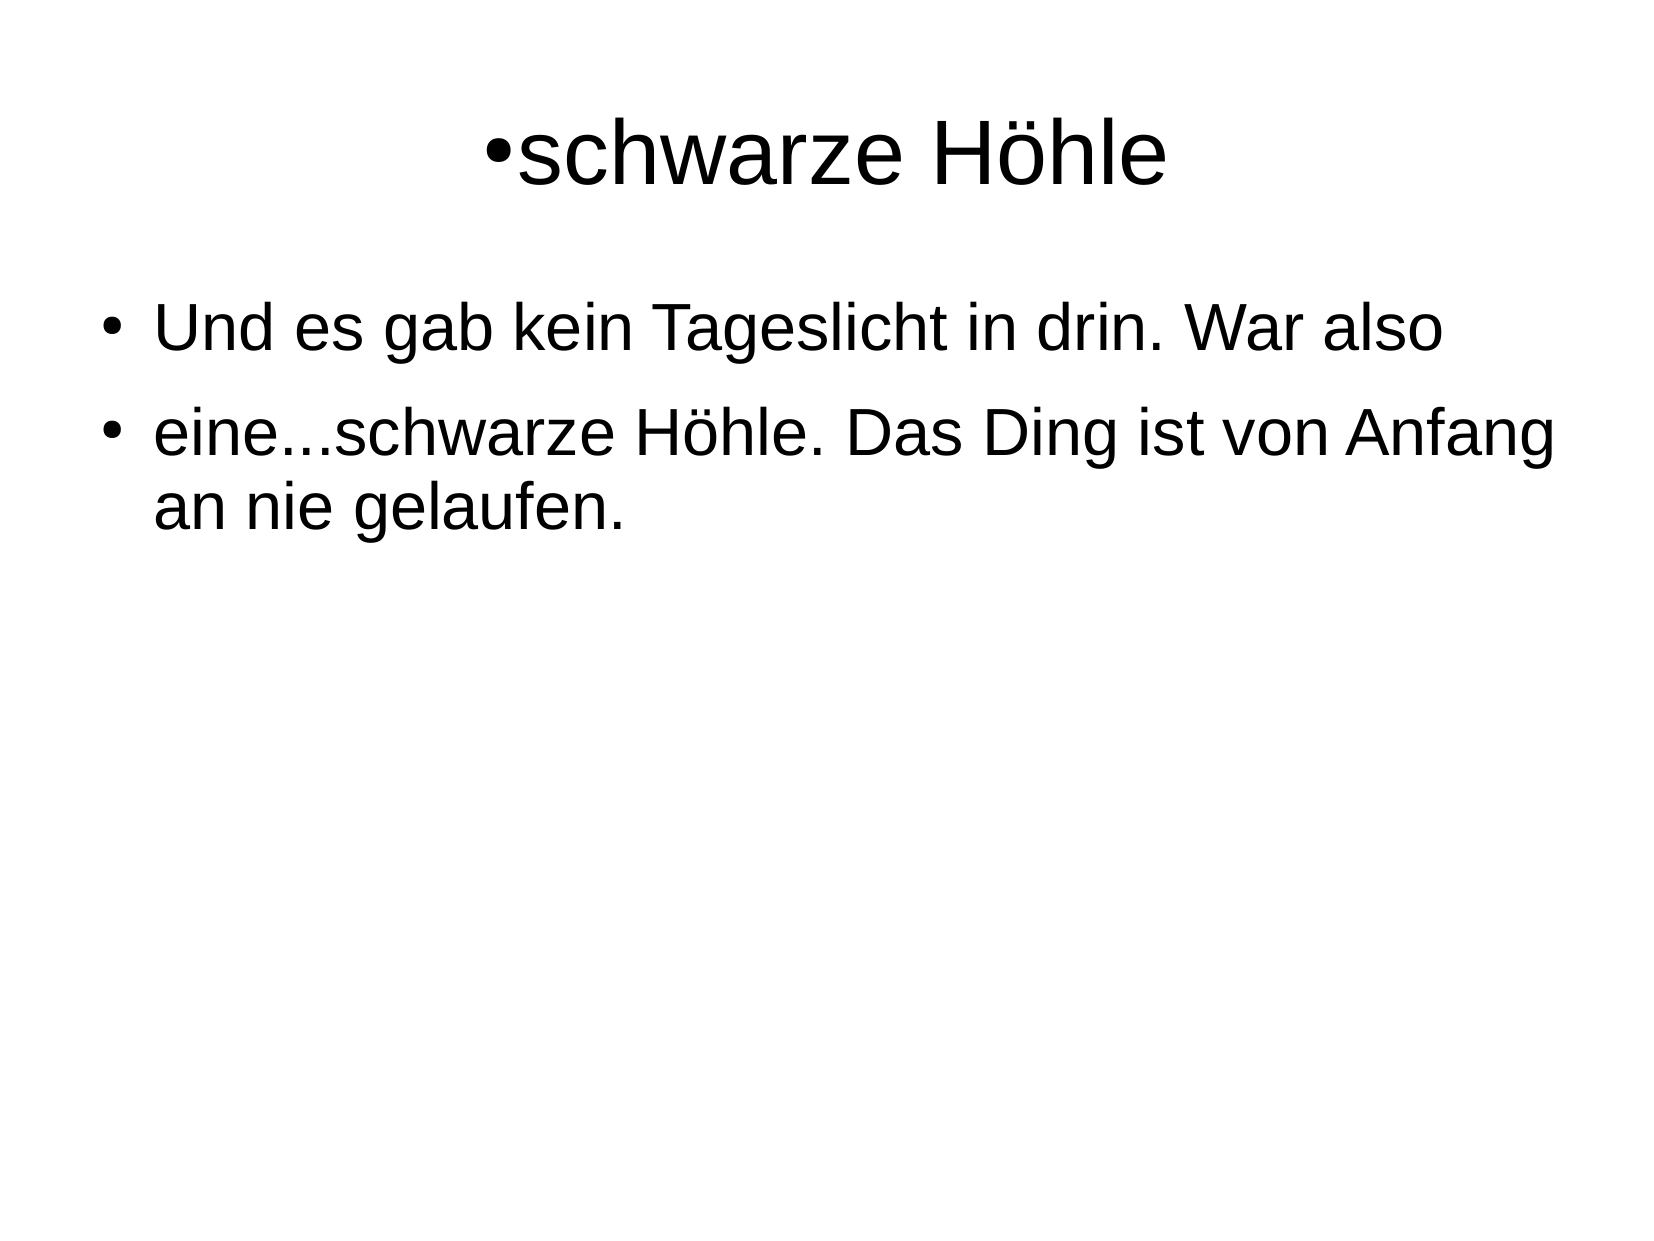

# schwarze Höhle
Und es gab kein Tageslicht in drin. War also
eine...schwarze Höhle. Das Ding ist von Anfang an nie gelaufen.